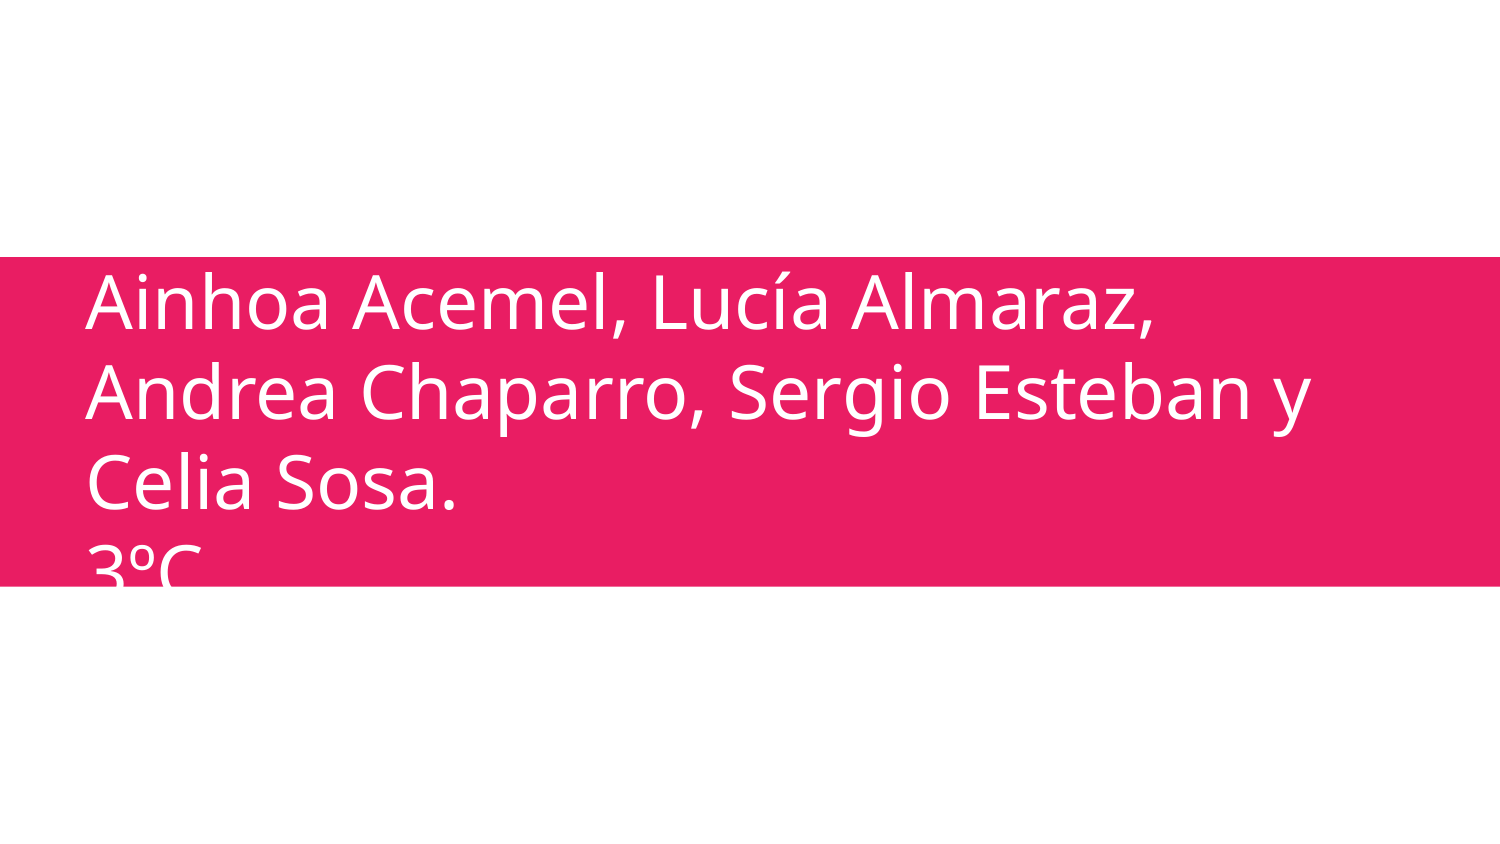

# Ainhoa Acemel, Lucía Almaraz, Andrea Chaparro, Sergio Esteban y Celia Sosa. 3ºC.